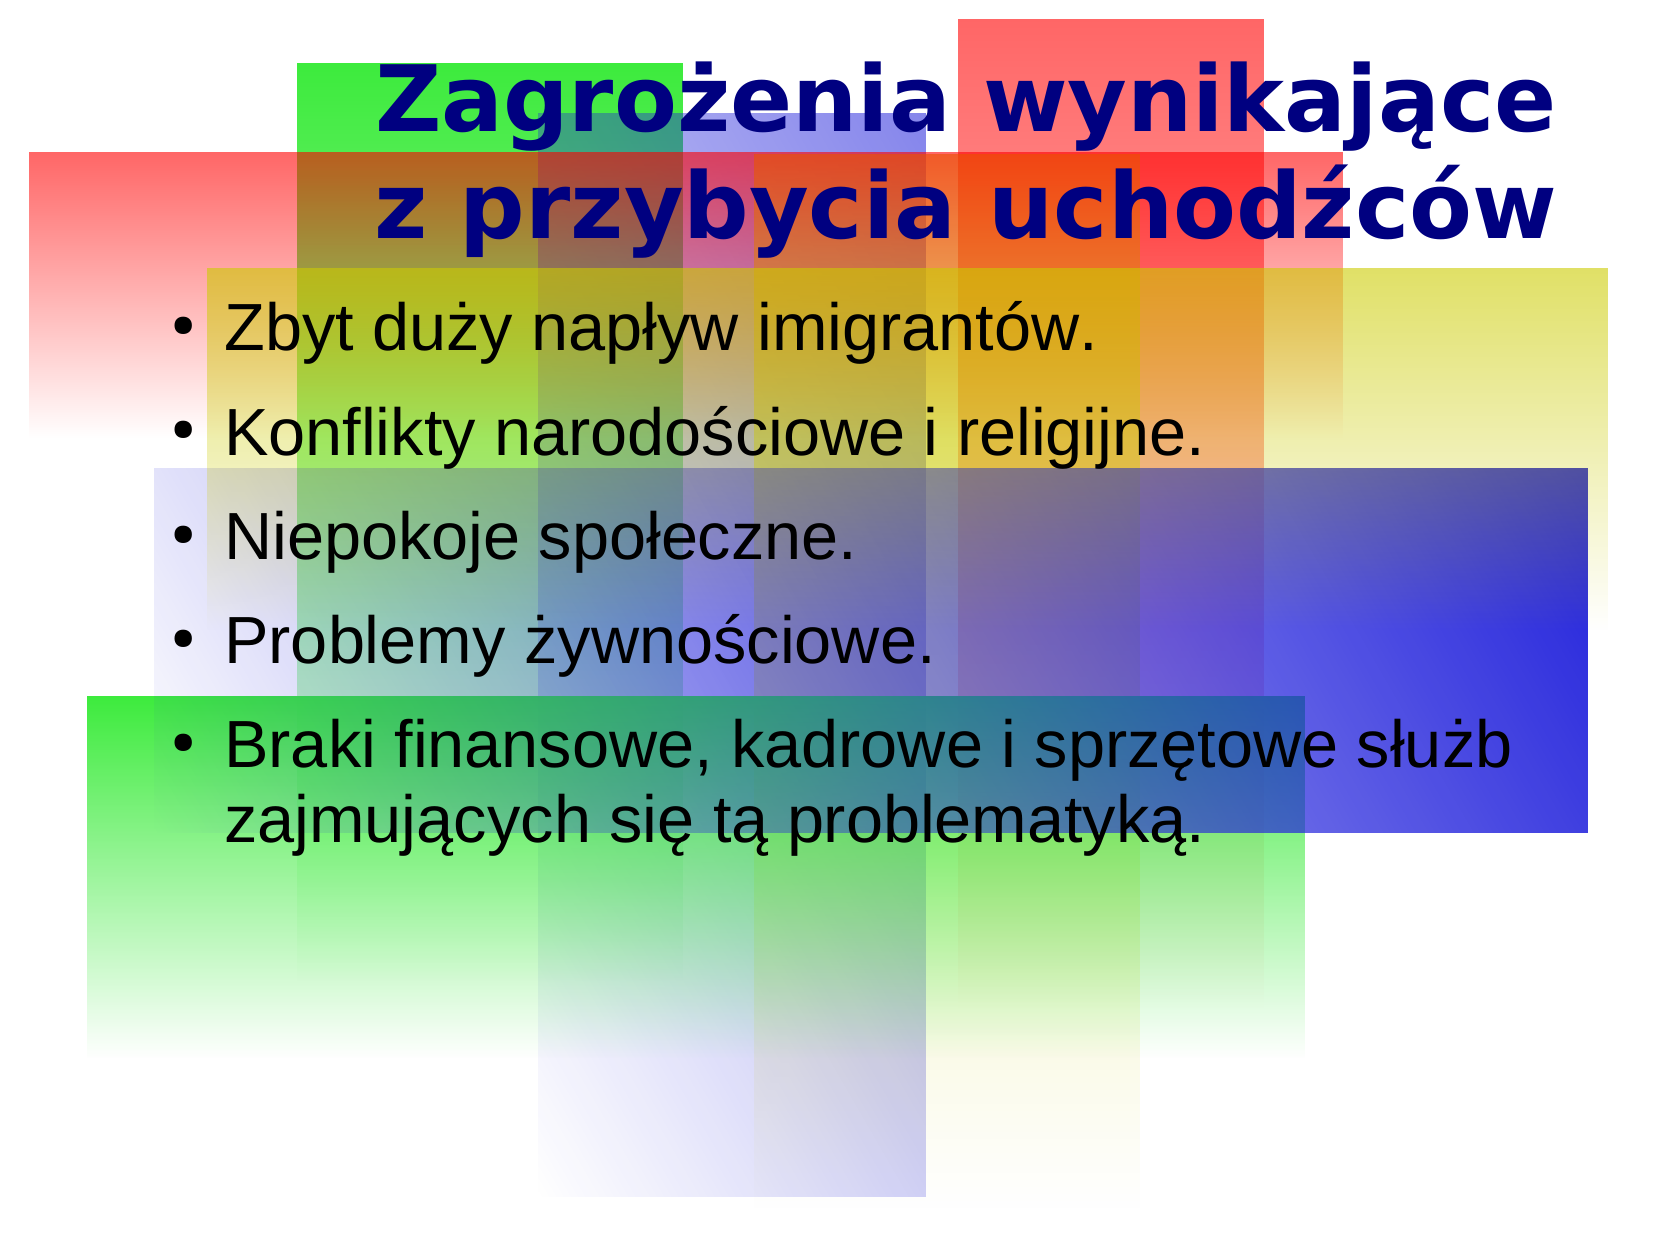

# Zagrożenia wynikające z przybycia uchodźców
Zbyt duży napływ imigrantów.
Konflikty narodościowe i religijne.
Niepokoje społeczne.
Problemy żywnościowe.
Braki finansowe, kadrowe i sprzętowe służb zajmujących się tą problematyką.